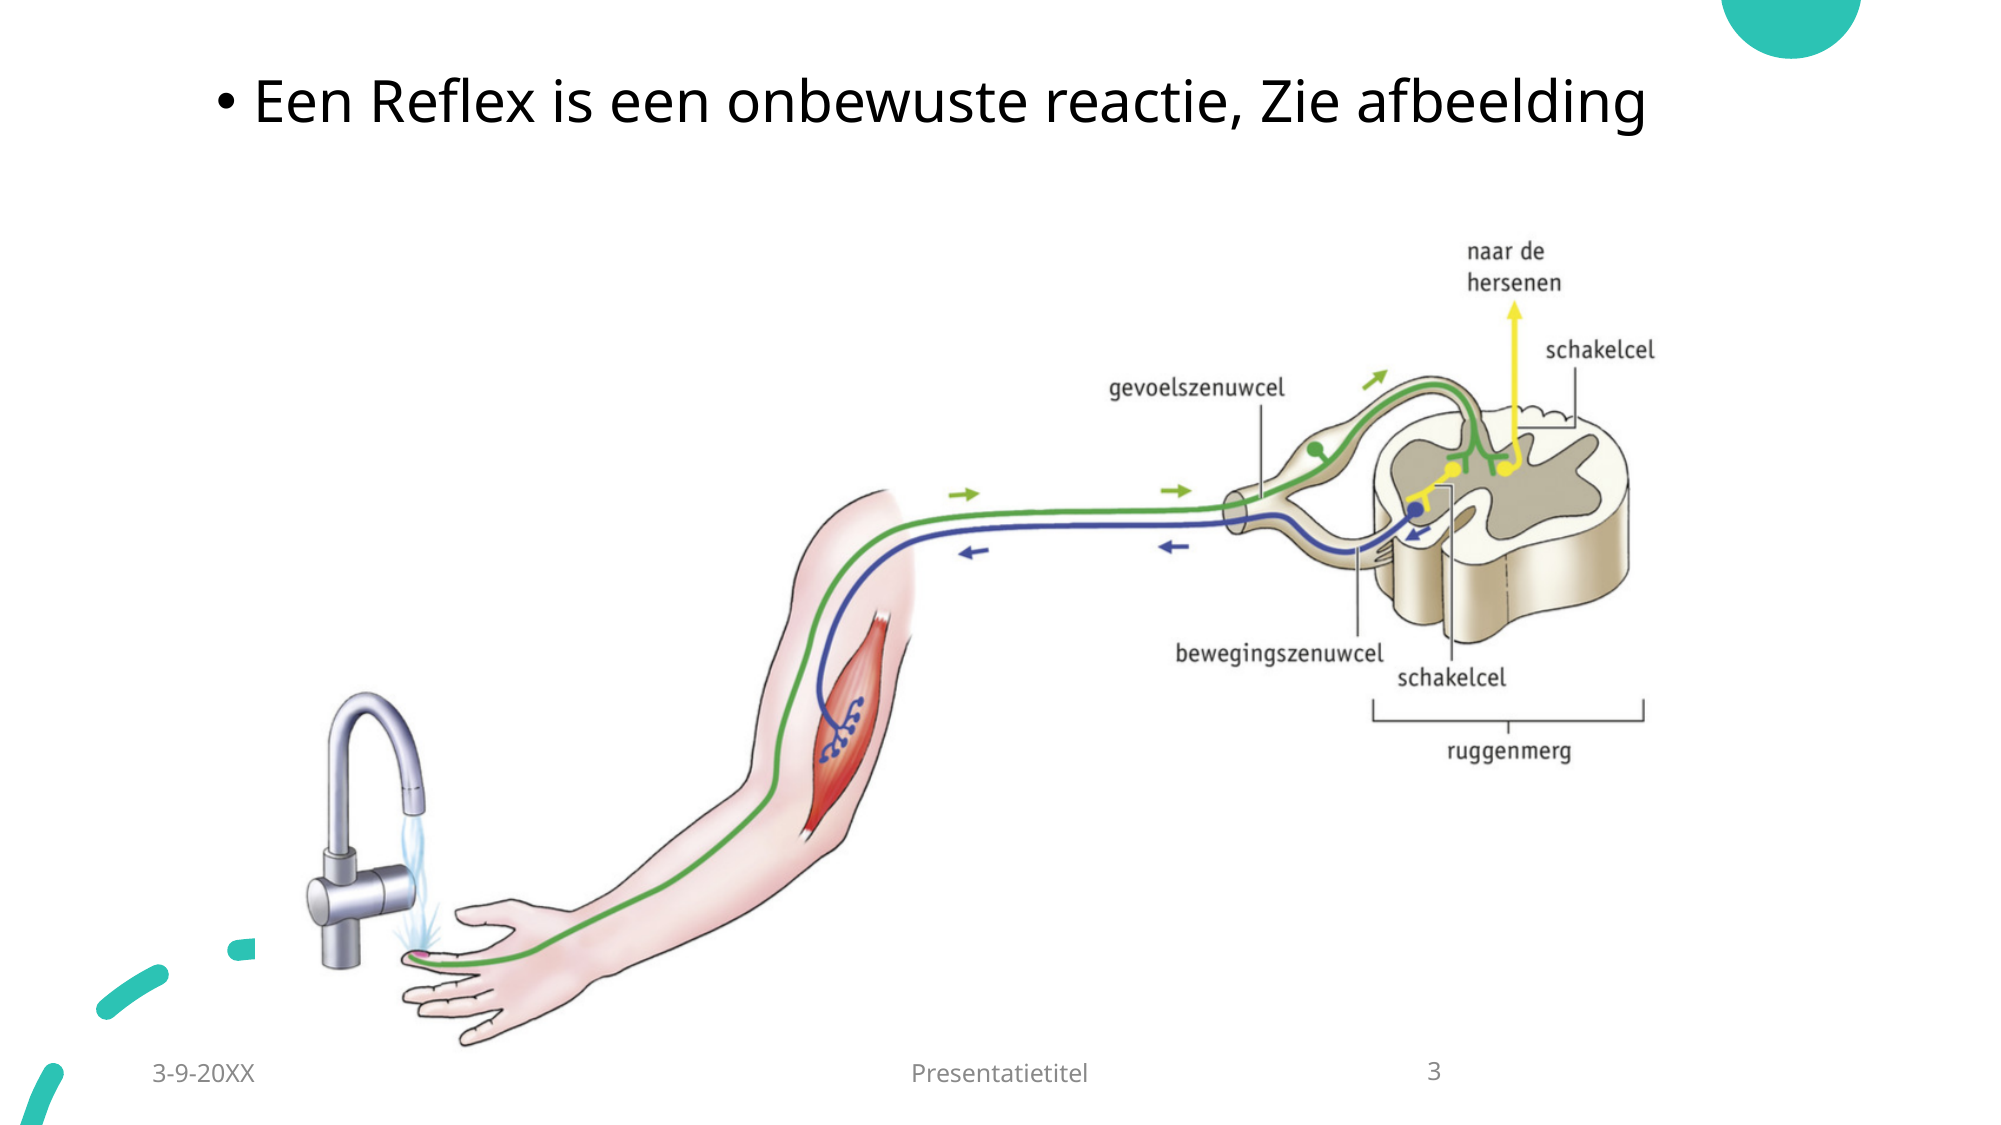

#
Een Reflex is een onbewuste reactie, Zie afbeelding
3-9-20XX
Presentatietitel
3